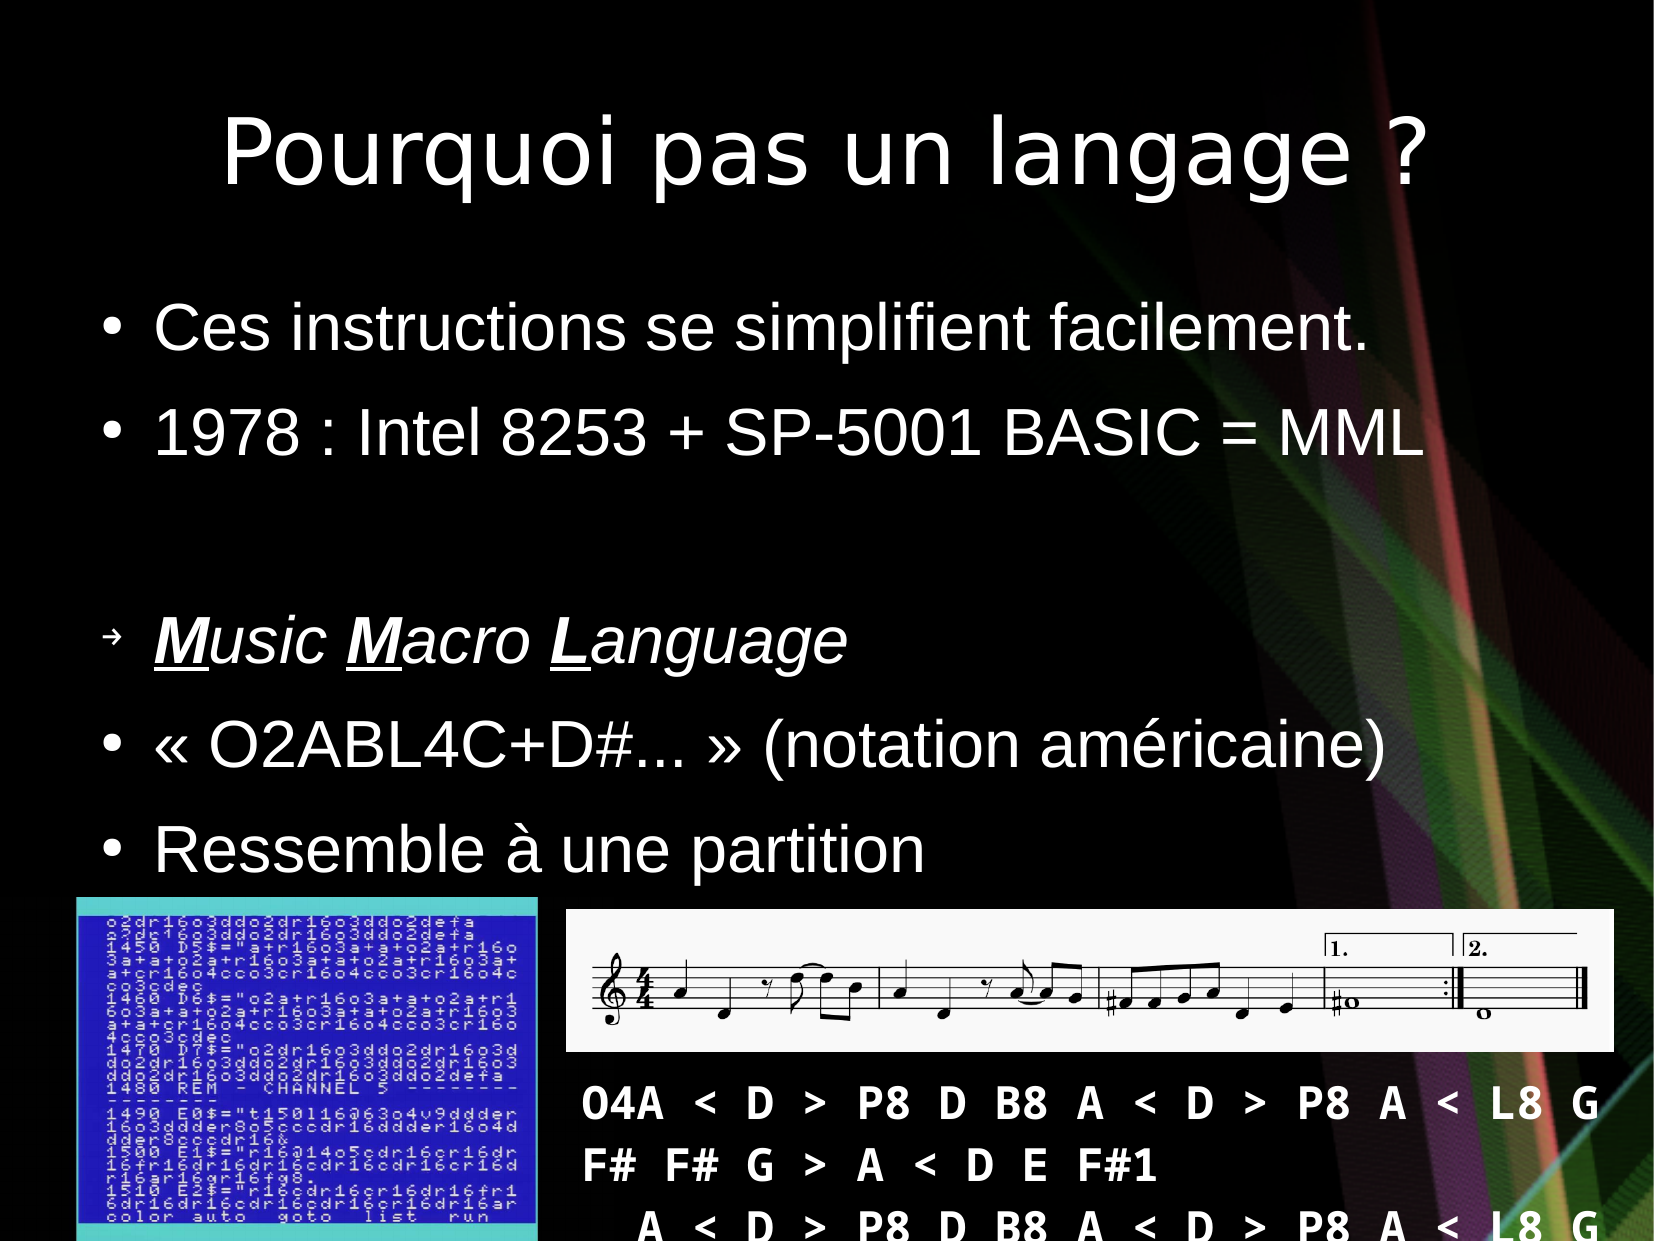

# Pourquoi pas un langage ?
Ces instructions se simplifient facilement.
1978 : Intel 8253 + SP-5001 BASIC = MML
Music Macro Language
« O2ABL4C+D#... » (notation américaine)
Ressemble à une partition
O4A < D > P8 D B8 A < D > P8 A < L8 G F# F# G > A < D E F#1
 A < D > P8 D B8 A < D > P8 A < L8 G F# F# G > A < D E D#1